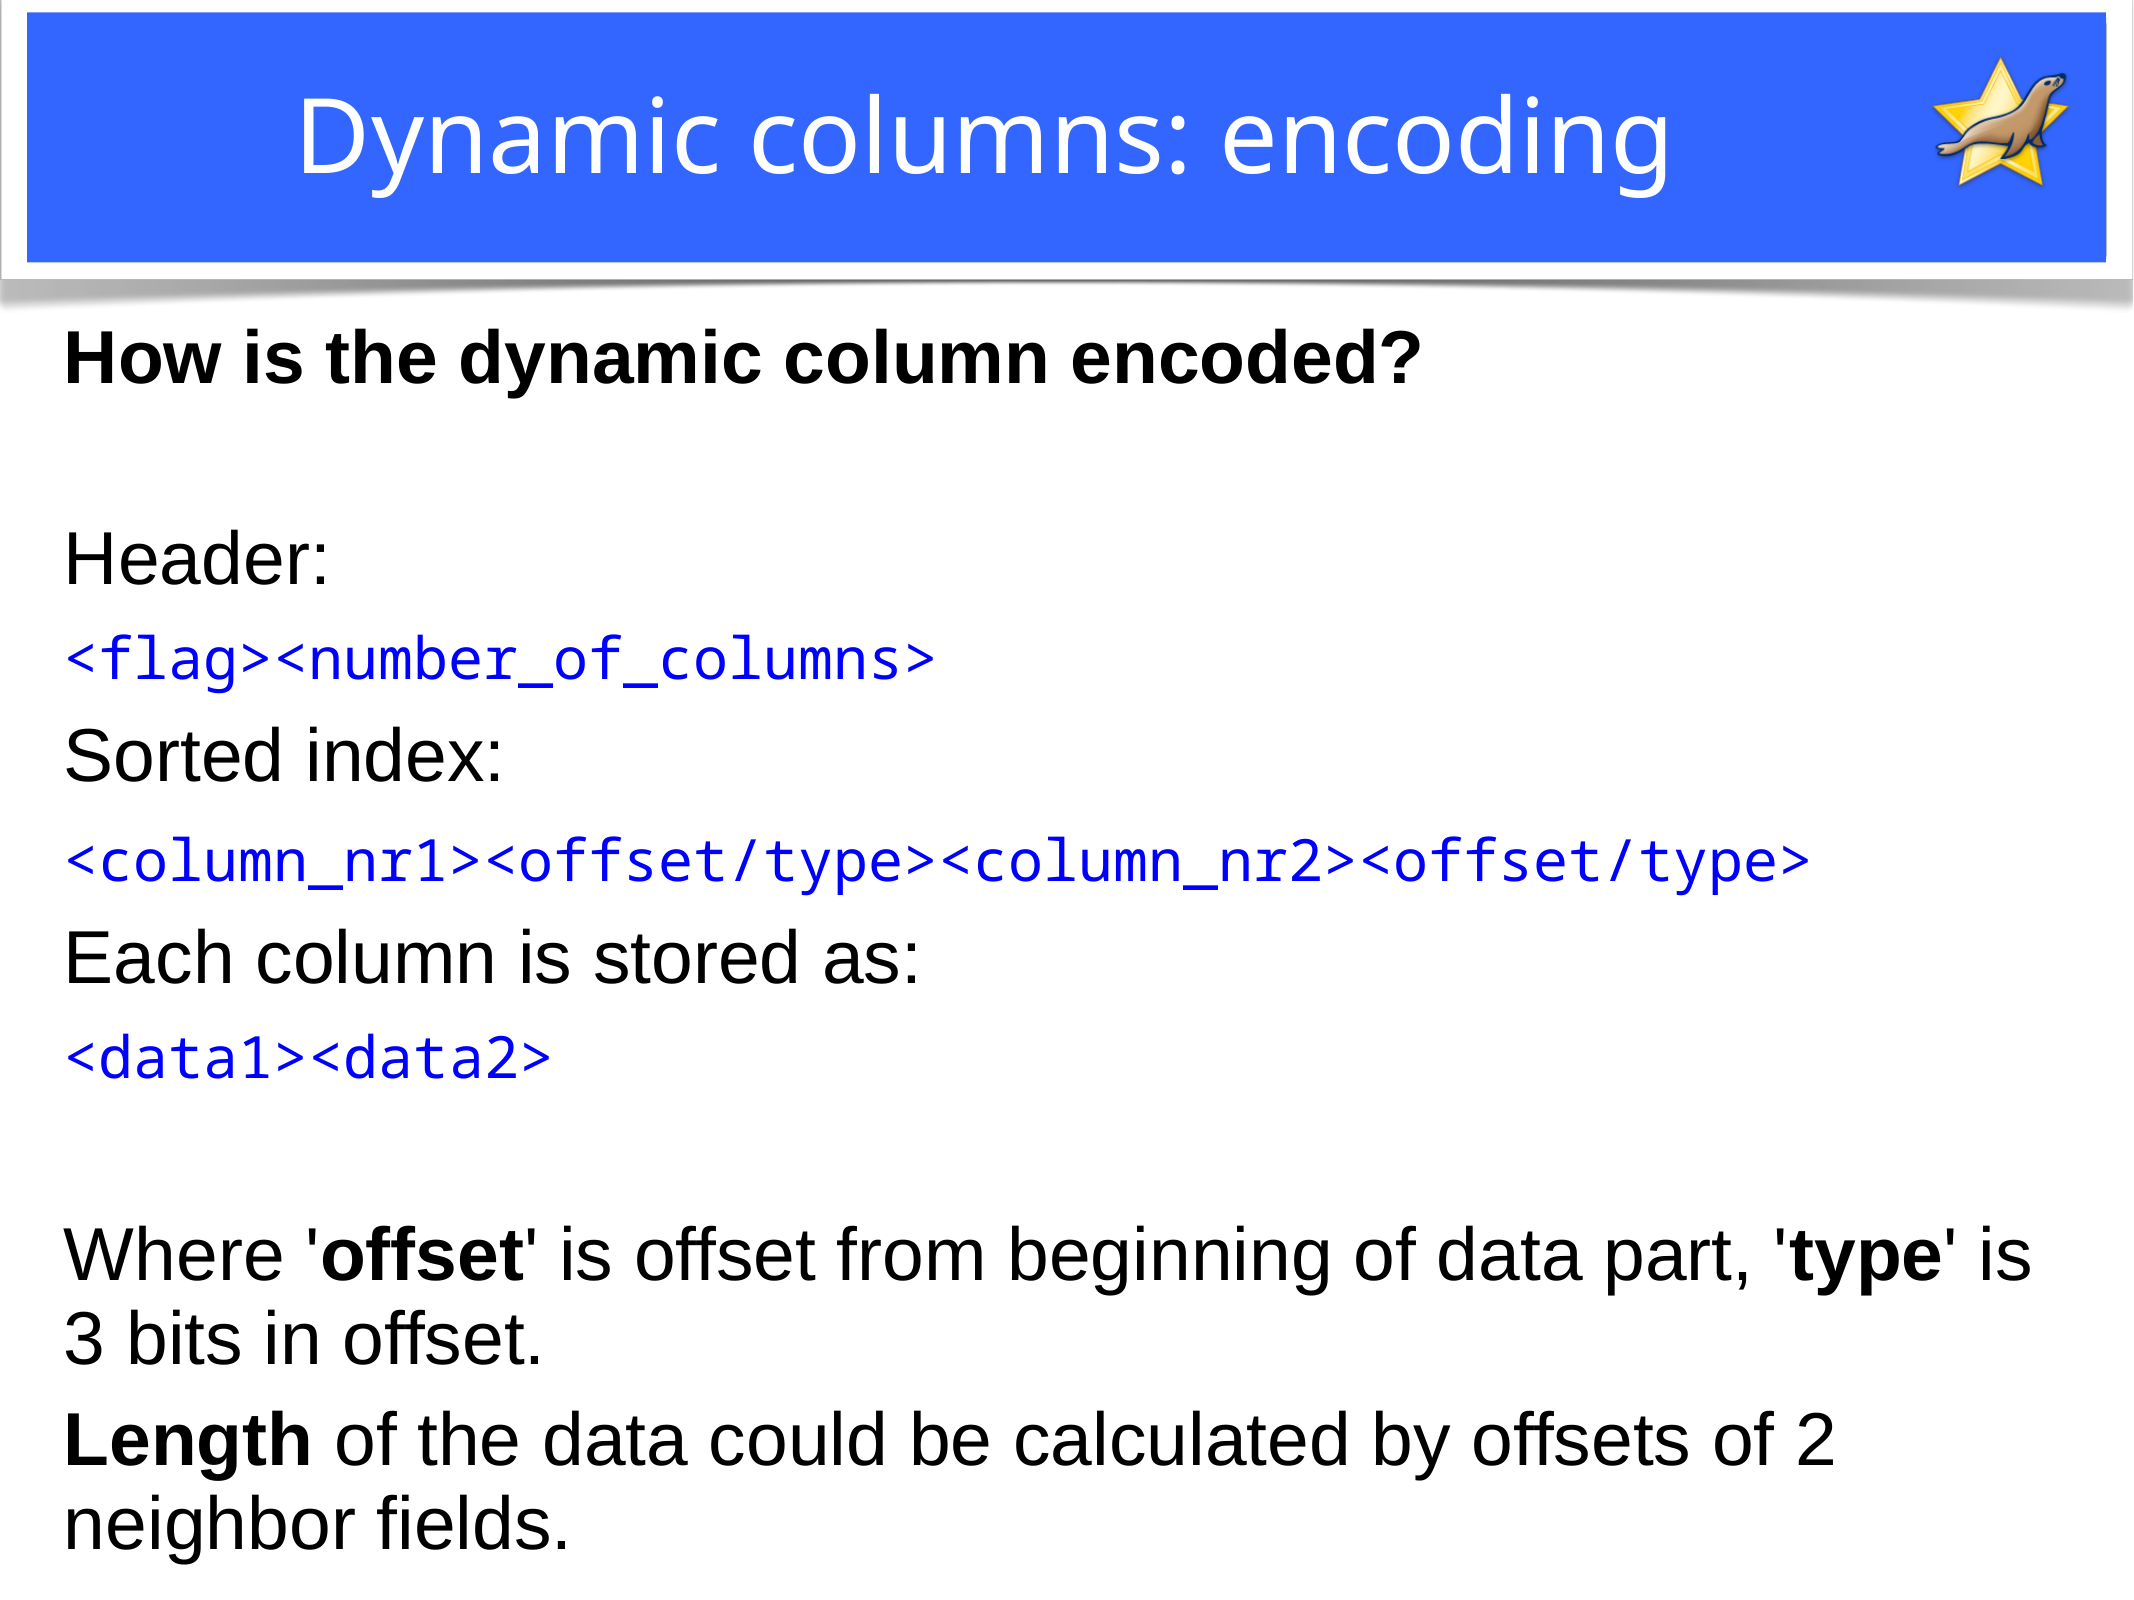

# Dynamic columns: encoding
How is the dynamic column encoded?
Header:
<flag><number_of_columns>
Sorted index:
<column_nr1><offset/type><column_nr2><offset/type>
Each column is stored as:
<data1><data2>
Where 'offset' is offset from beginning of data part, 'type' is 3 bits in offset.
Length of the data could be calculated by offsets of 2 neighbor fields.